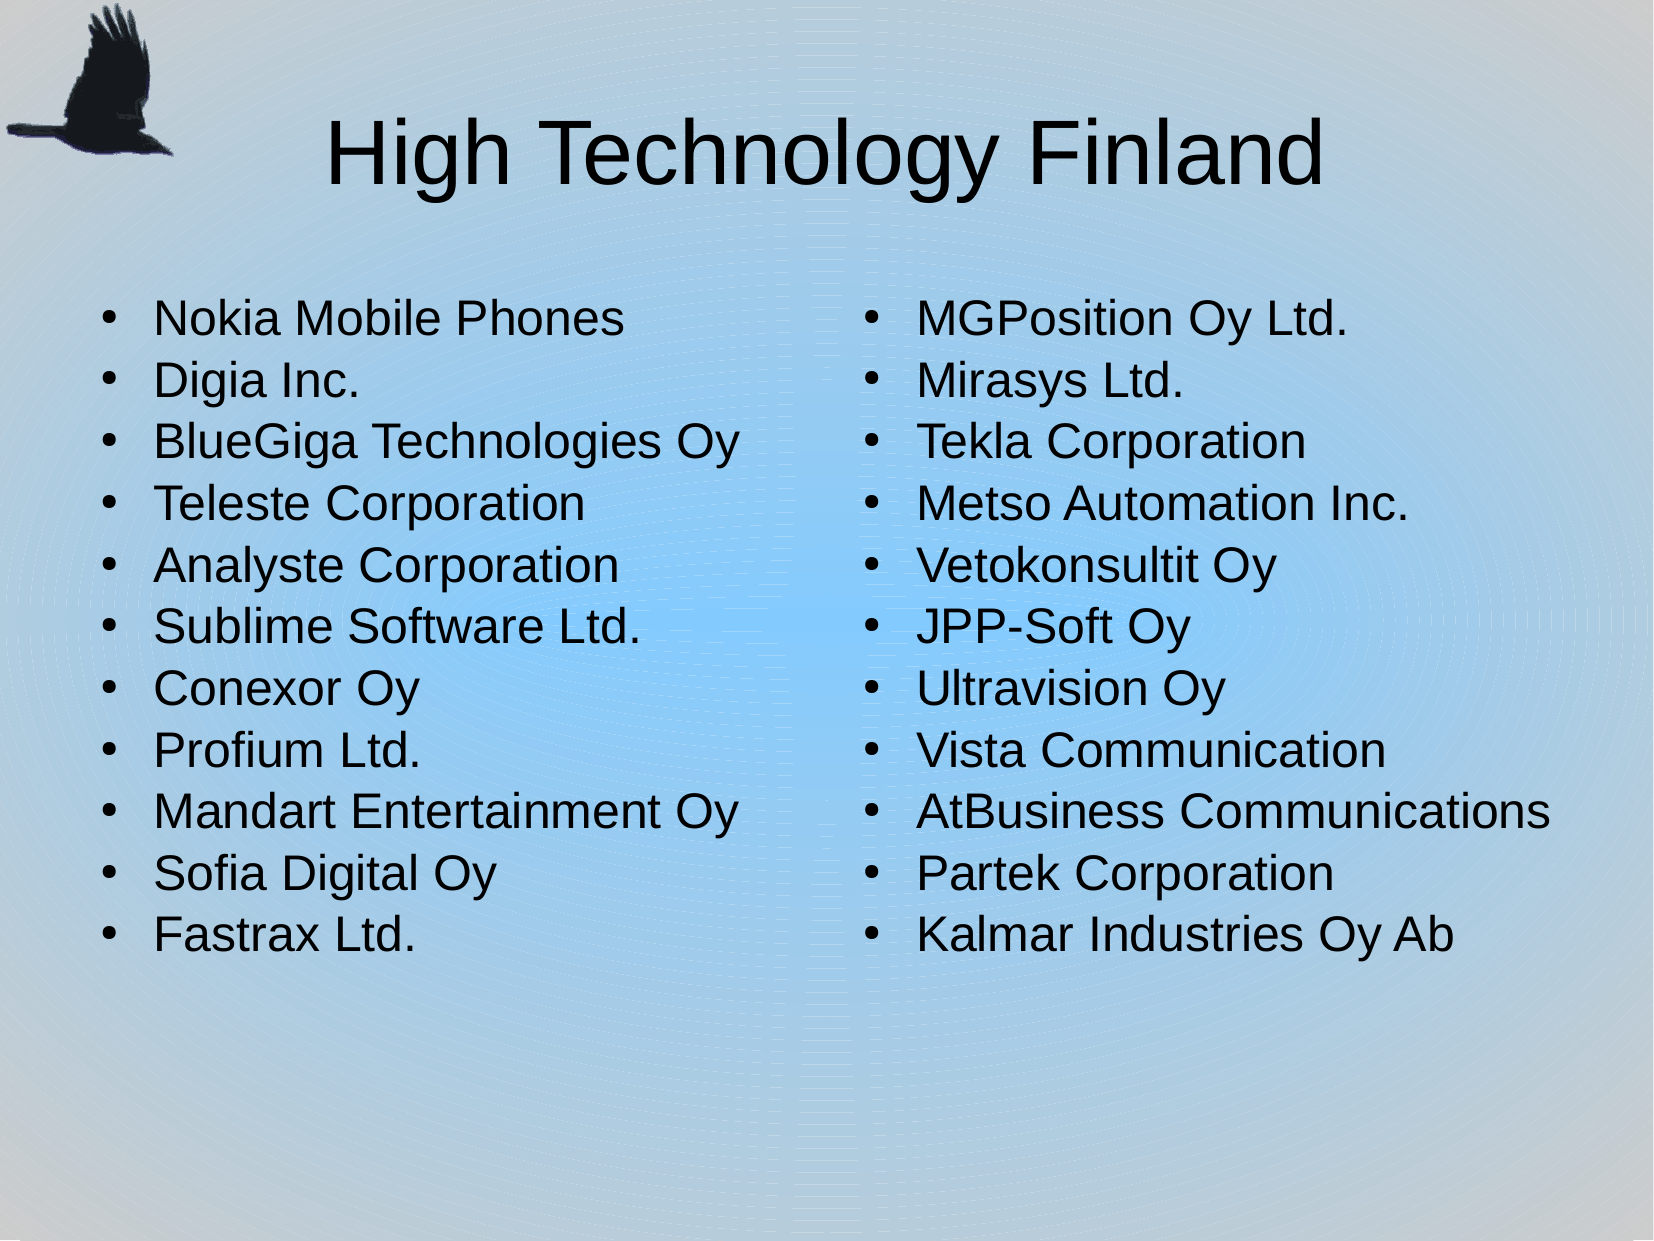

High Technology Finland
# Nokia Mobile Phones
Digia Inc.
BlueGiga Technologies Oy
Teleste Corporation
Analyste Corporation
Sublime Software Ltd.
Conexor Oy
Profium Ltd.
Mandart Entertainment Oy
Sofia Digital Oy
Fastrax Ltd.
MGPosition Oy Ltd.
Mirasys Ltd.
Tekla Corporation
Metso Automation Inc.
Vetokonsultit Oy
JPP-Soft Oy
Ultravision Oy
Vista Communication
AtBusiness Communications
Partek Corporation
Kalmar Industries Oy Ab